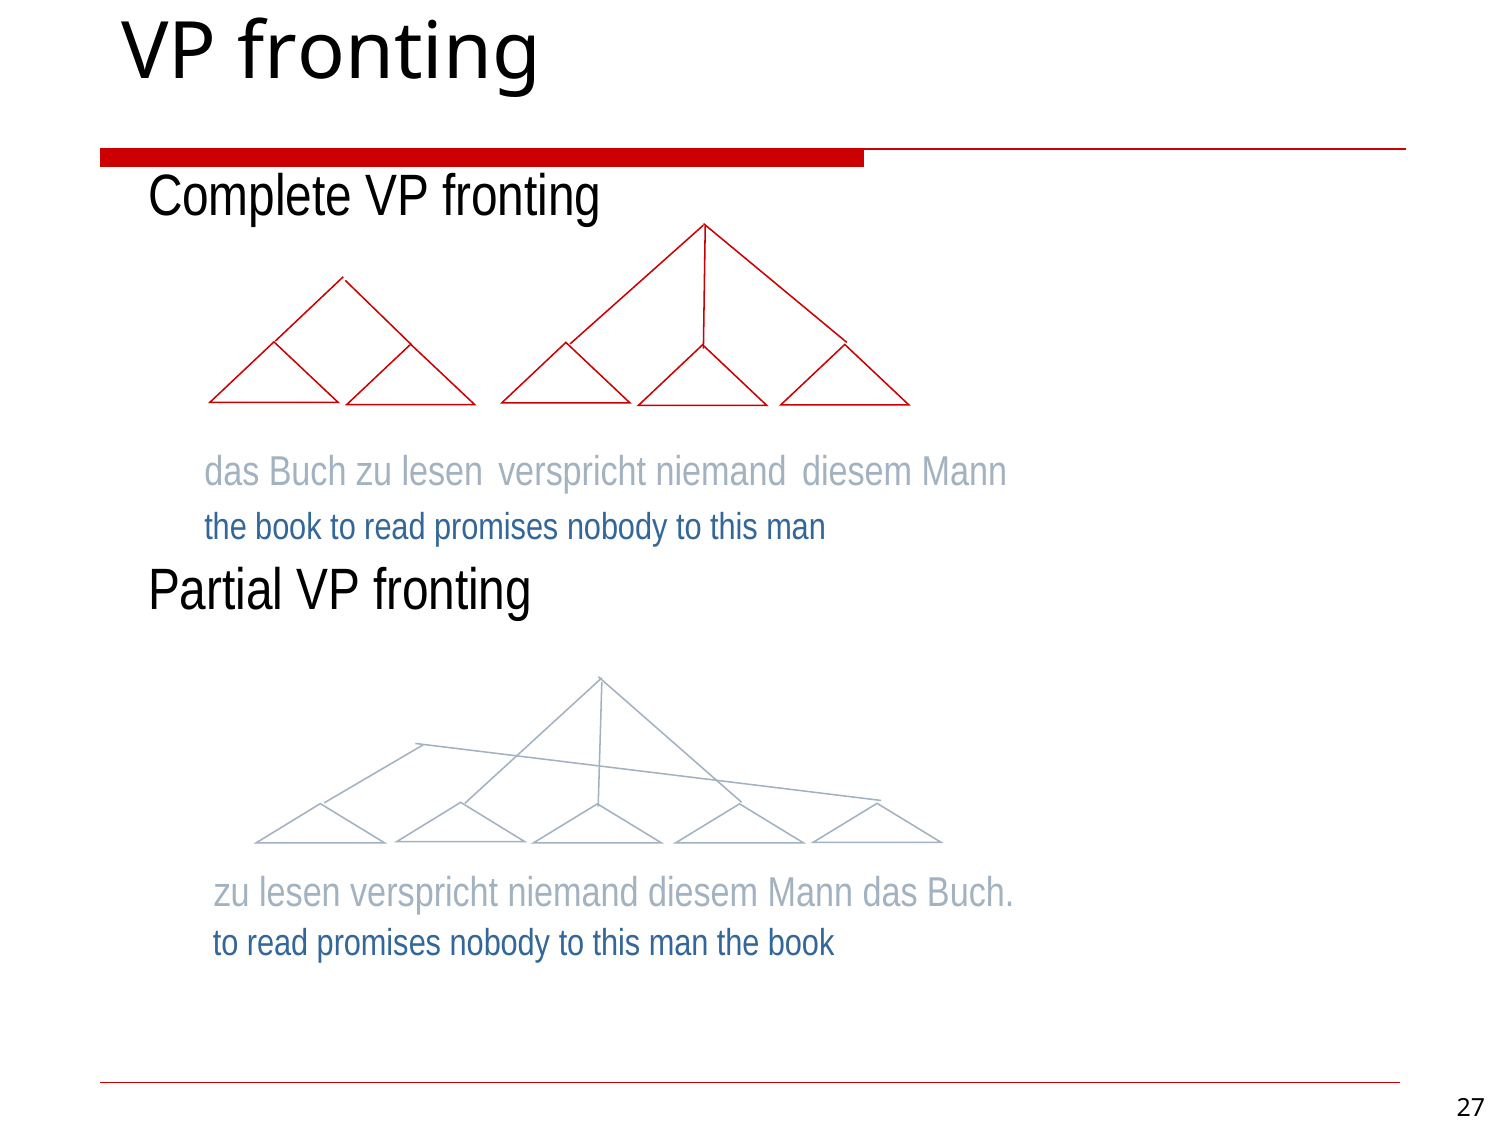

# VP fronting
Complete VP fronting
	das Buch zu lesen verspricht niemand diesem Mann
	the book to read promises nobody to this man
Partial VP fronting
	 zu lesen verspricht niemand diesem Mann das Buch.
	 to read promises nobody to this man the book
27